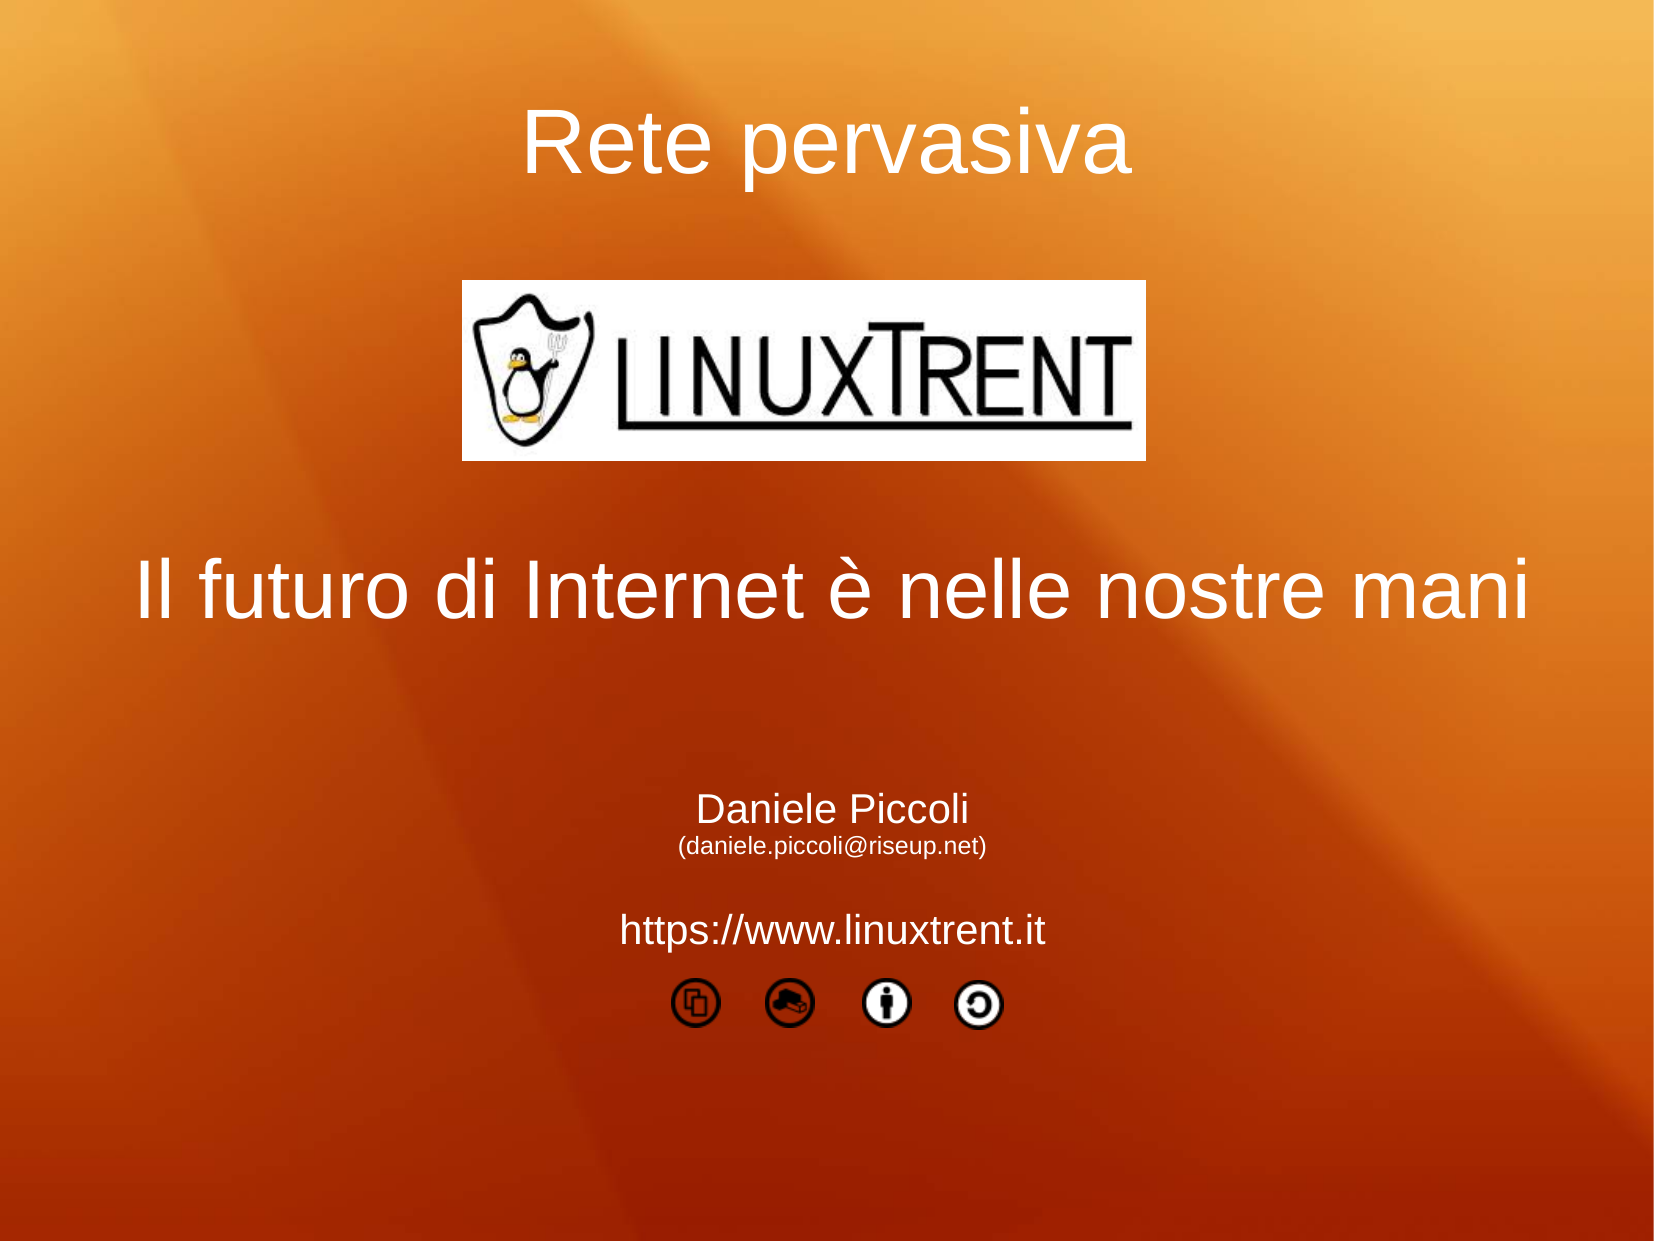

# Rete pervasiva
Il futuro di Internet è nelle nostre mani
Daniele Piccoli
(daniele.piccoli@riseup.net)
https://www.linuxtrent.it